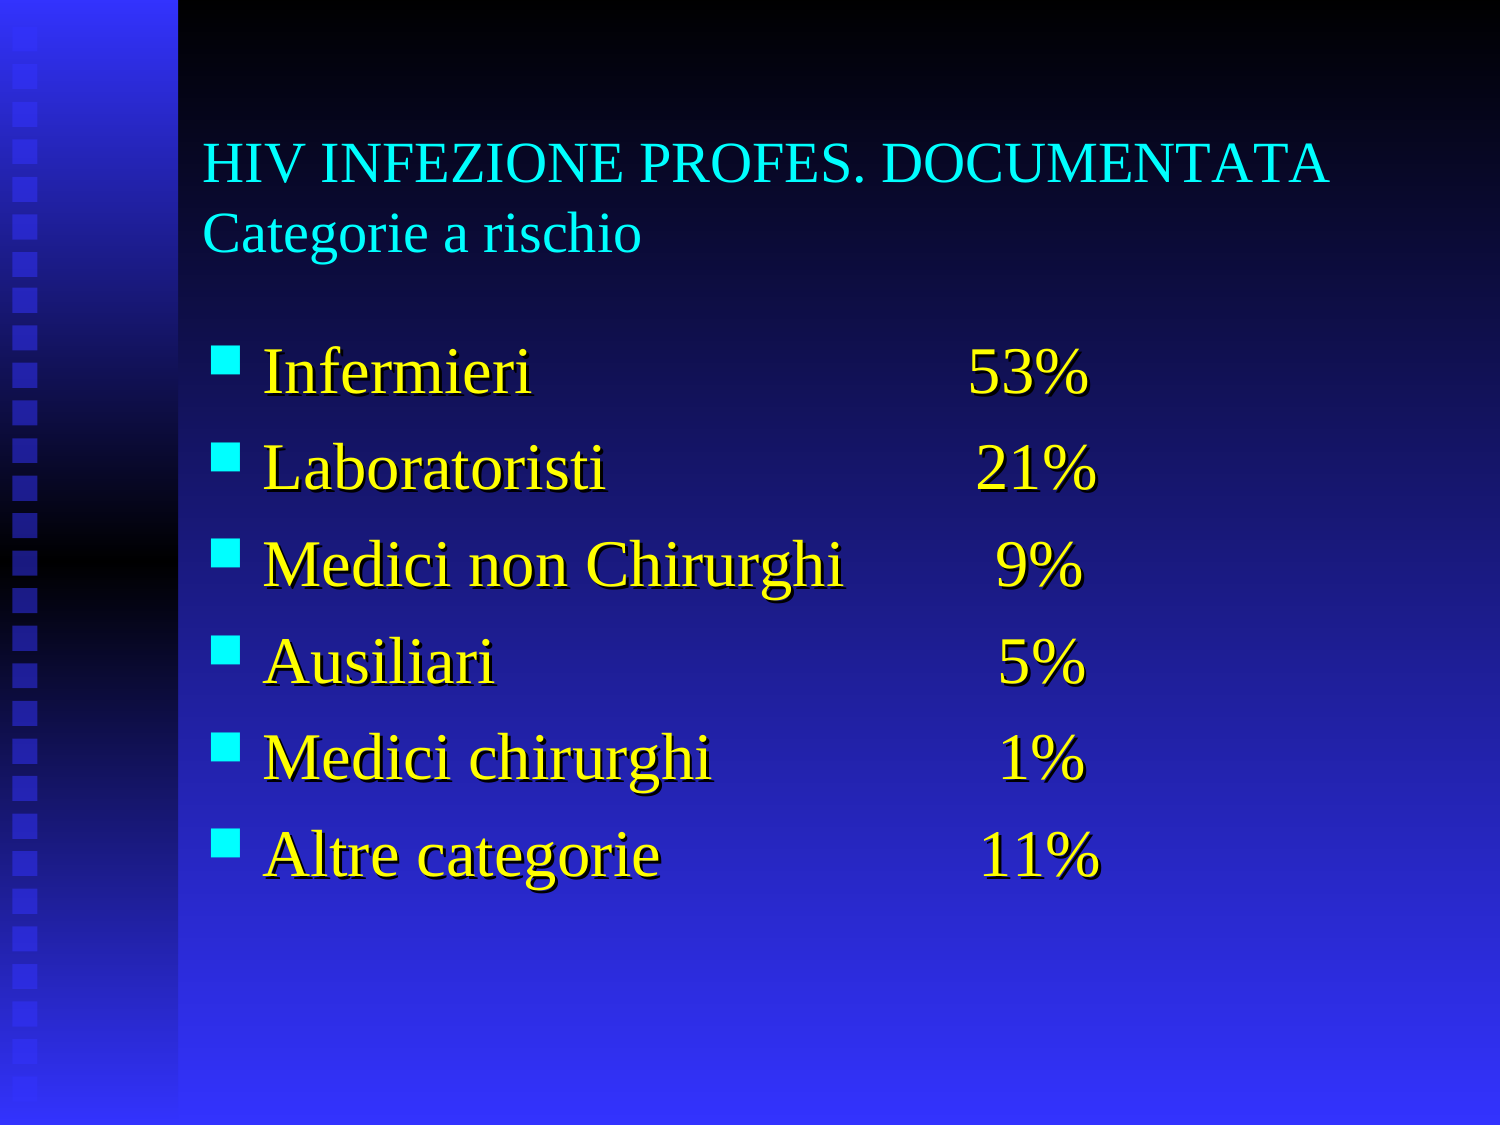

HIV INFEZIONE PROFES. DOCUMENTATA
Categorie a rischio
Infermieri 53%
Laboratoristi 21%
Medici non Chirurghi 9%
Ausiliari 5%
Medici chirurghi 1%
Altre categorie 11%